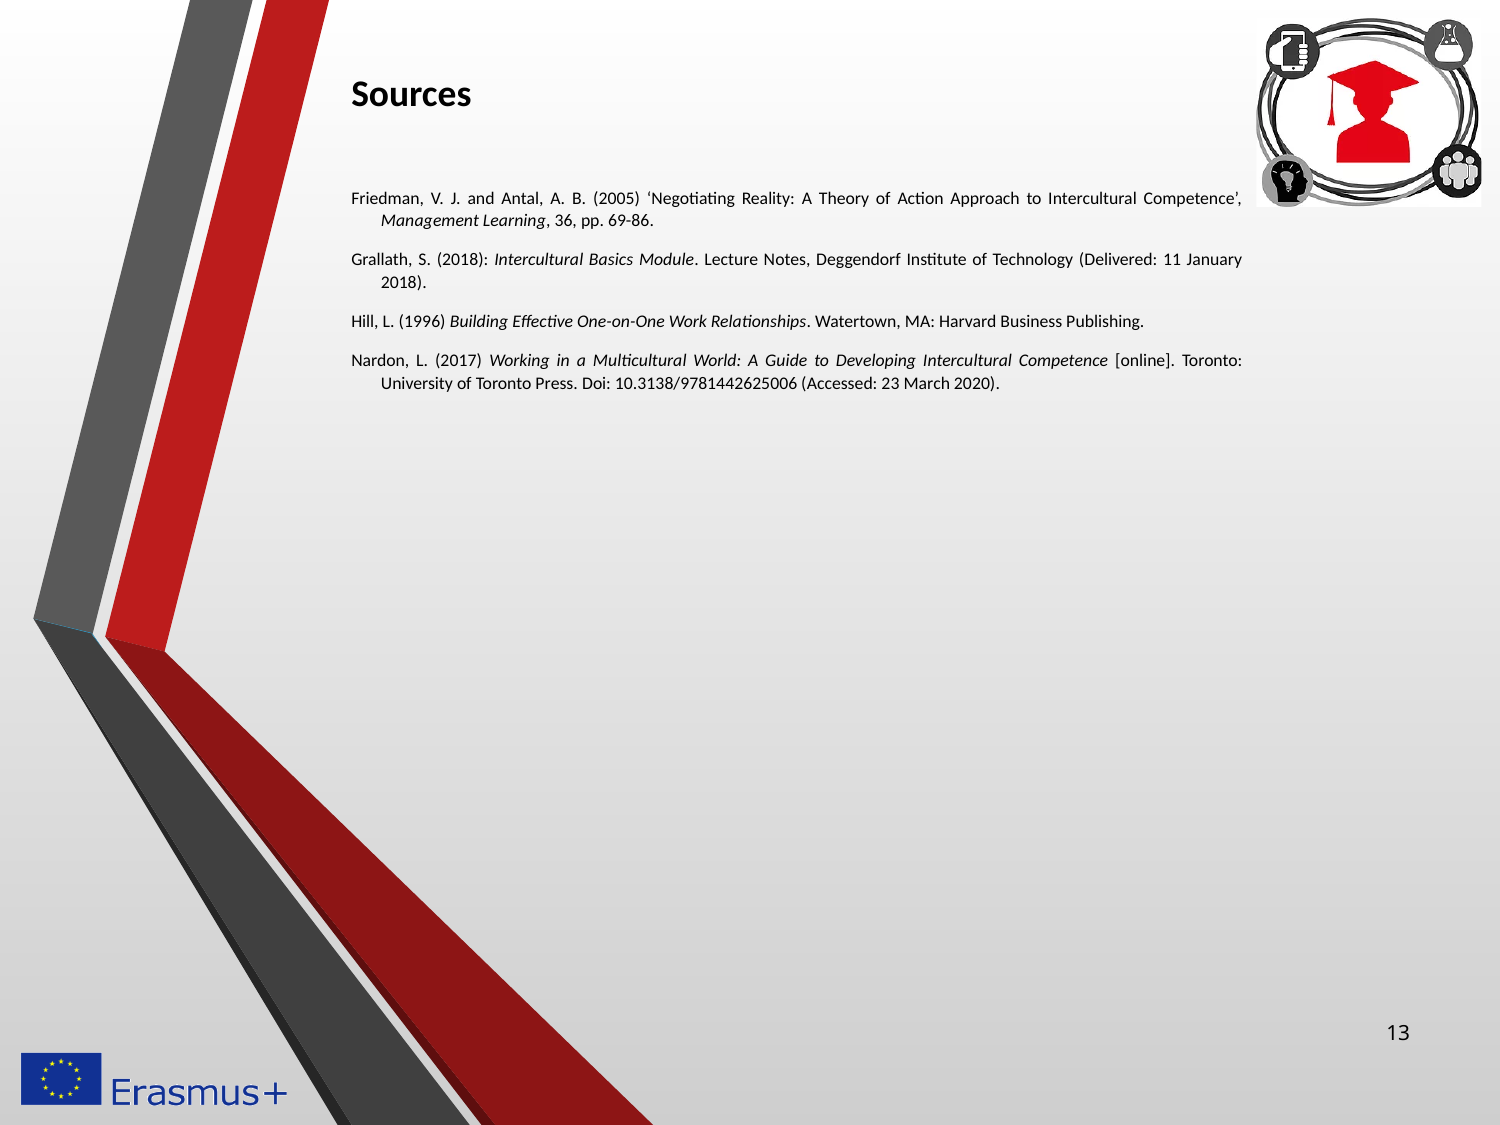

Sources
Friedman, V. J. and Antal, A. B. (2005) ‘Negotiating Reality: A Theory of Action Approach to Intercultural Competence’, Management Learning, 36, pp. 69-86.
Grallath, S. (2018): Intercultural Basics Module. Lecture Notes, Deggendorf Institute of Technology (Delivered: 11 January 2018).
Hill, L. (1996) Building Effective One-on-One Work Relationships. Watertown, MA: Harvard Business Publishing.
Nardon, L. (2017) Working in a Multicultural World: A Guide to Developing Intercultural Competence [online]. Toronto: University of Toronto Press. Doi: 10.3138/9781442625006 (Accessed: 23 March 2020).